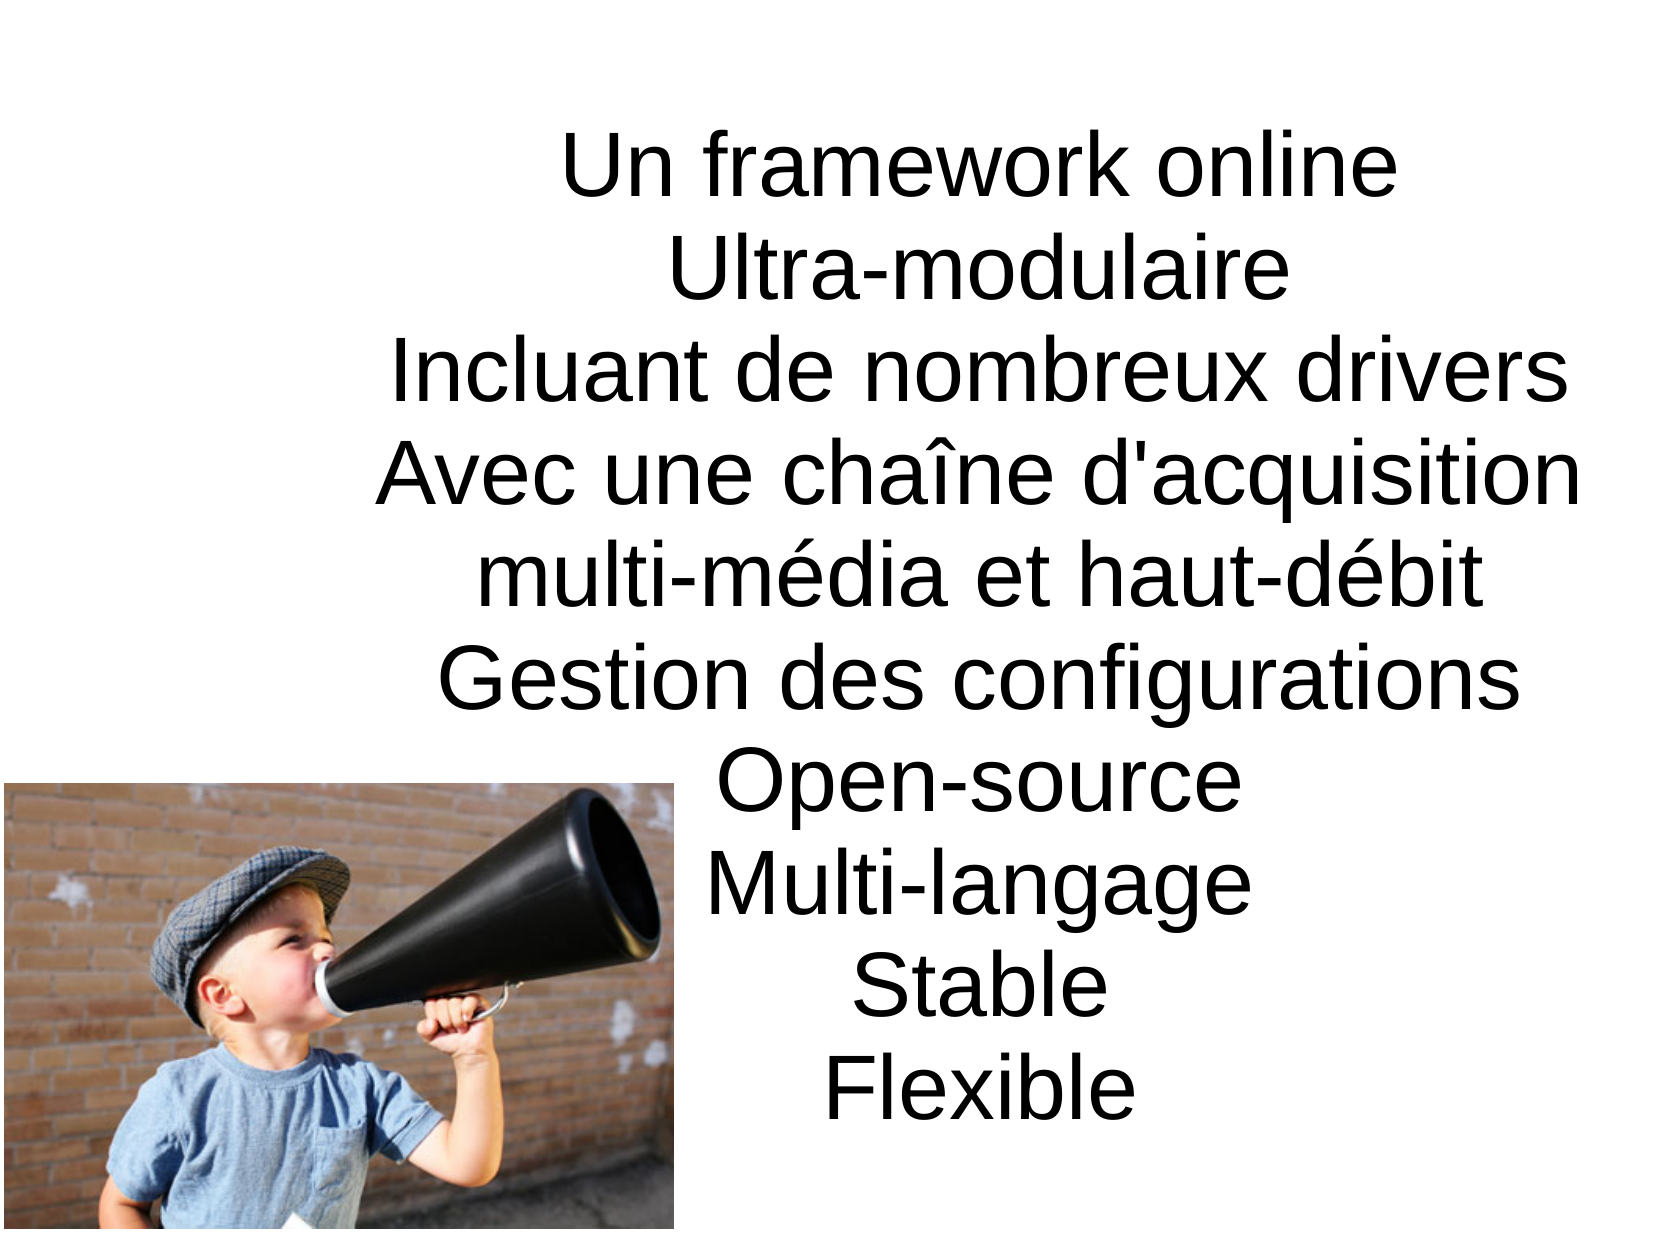

# Un framework online Ultra-modulaire Incluant de nombreux drivers Avec une chaîne d'acquisition multi-média et haut-débit Gestion des configurations Open-source Multi-langage Stable Flexible